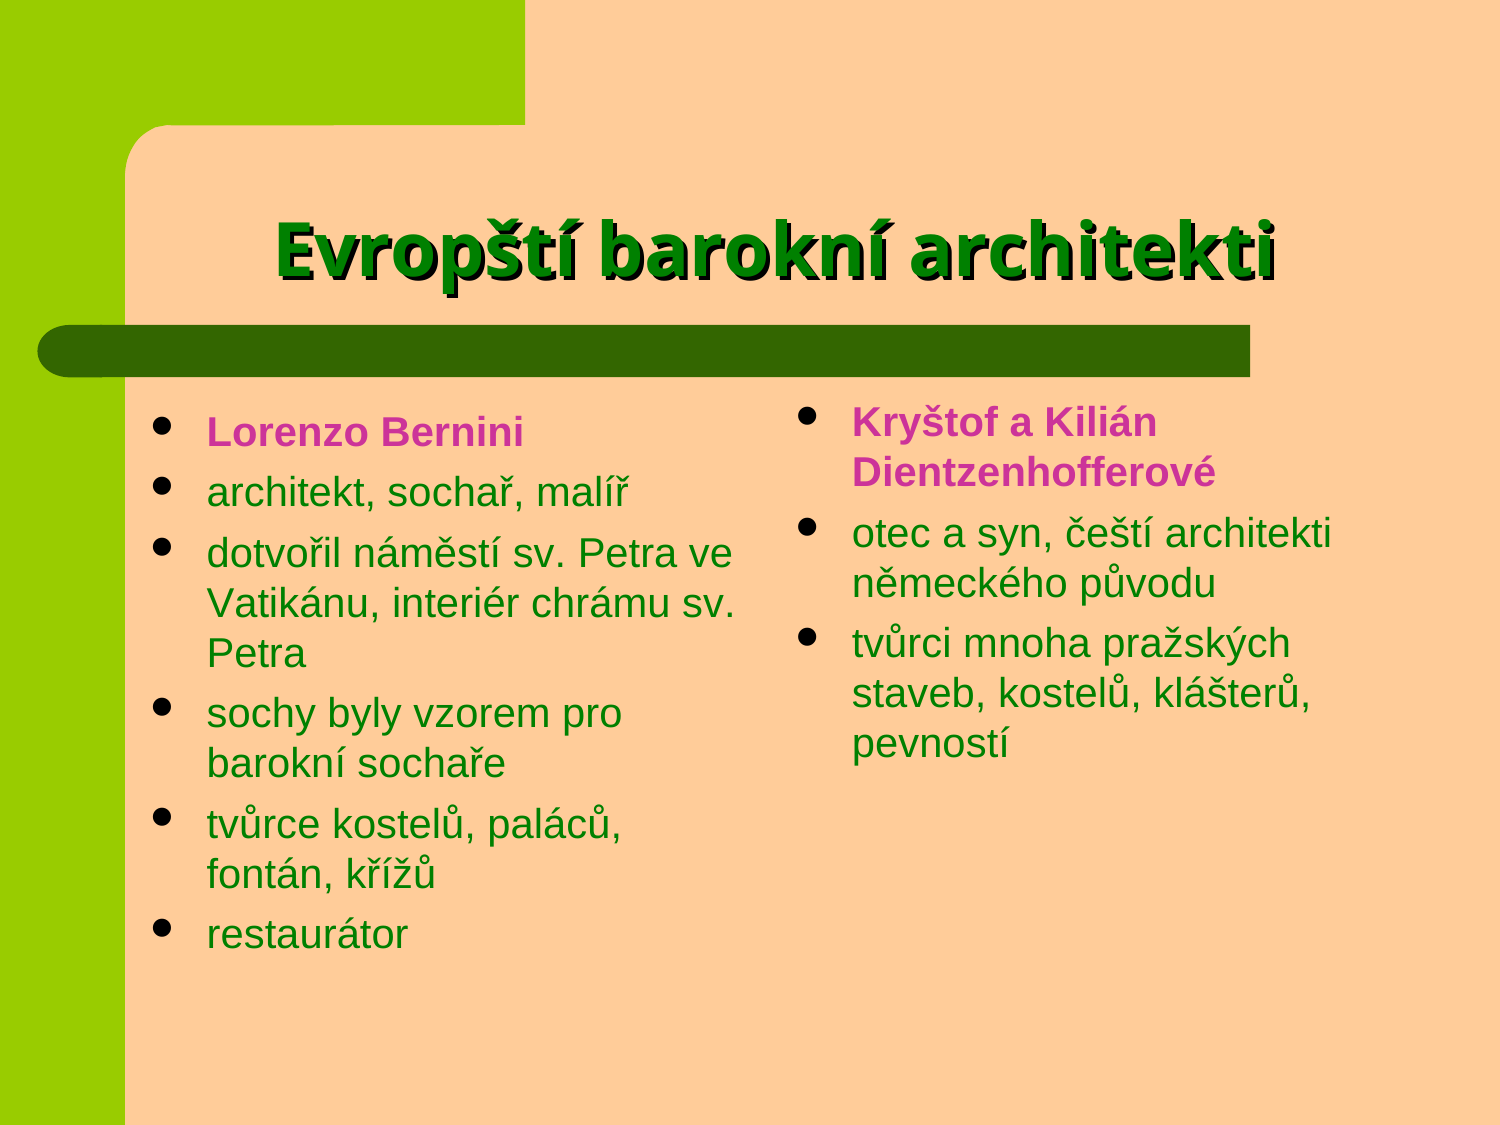

# Evropští barokní architekti
Kryštof a Kilián Dientzenhofferové
otec a syn, čeští architekti německého původu
tvůrci mnoha pražských staveb, kostelů, klášterů, pevností
Lorenzo Bernini
architekt, sochař, malíř
dotvořil náměstí sv. Petra ve Vatikánu, interiér chrámu sv. Petra
sochy byly vzorem pro barokní sochaře
tvůrce kostelů, paláců, fontán, křížů
restaurátor